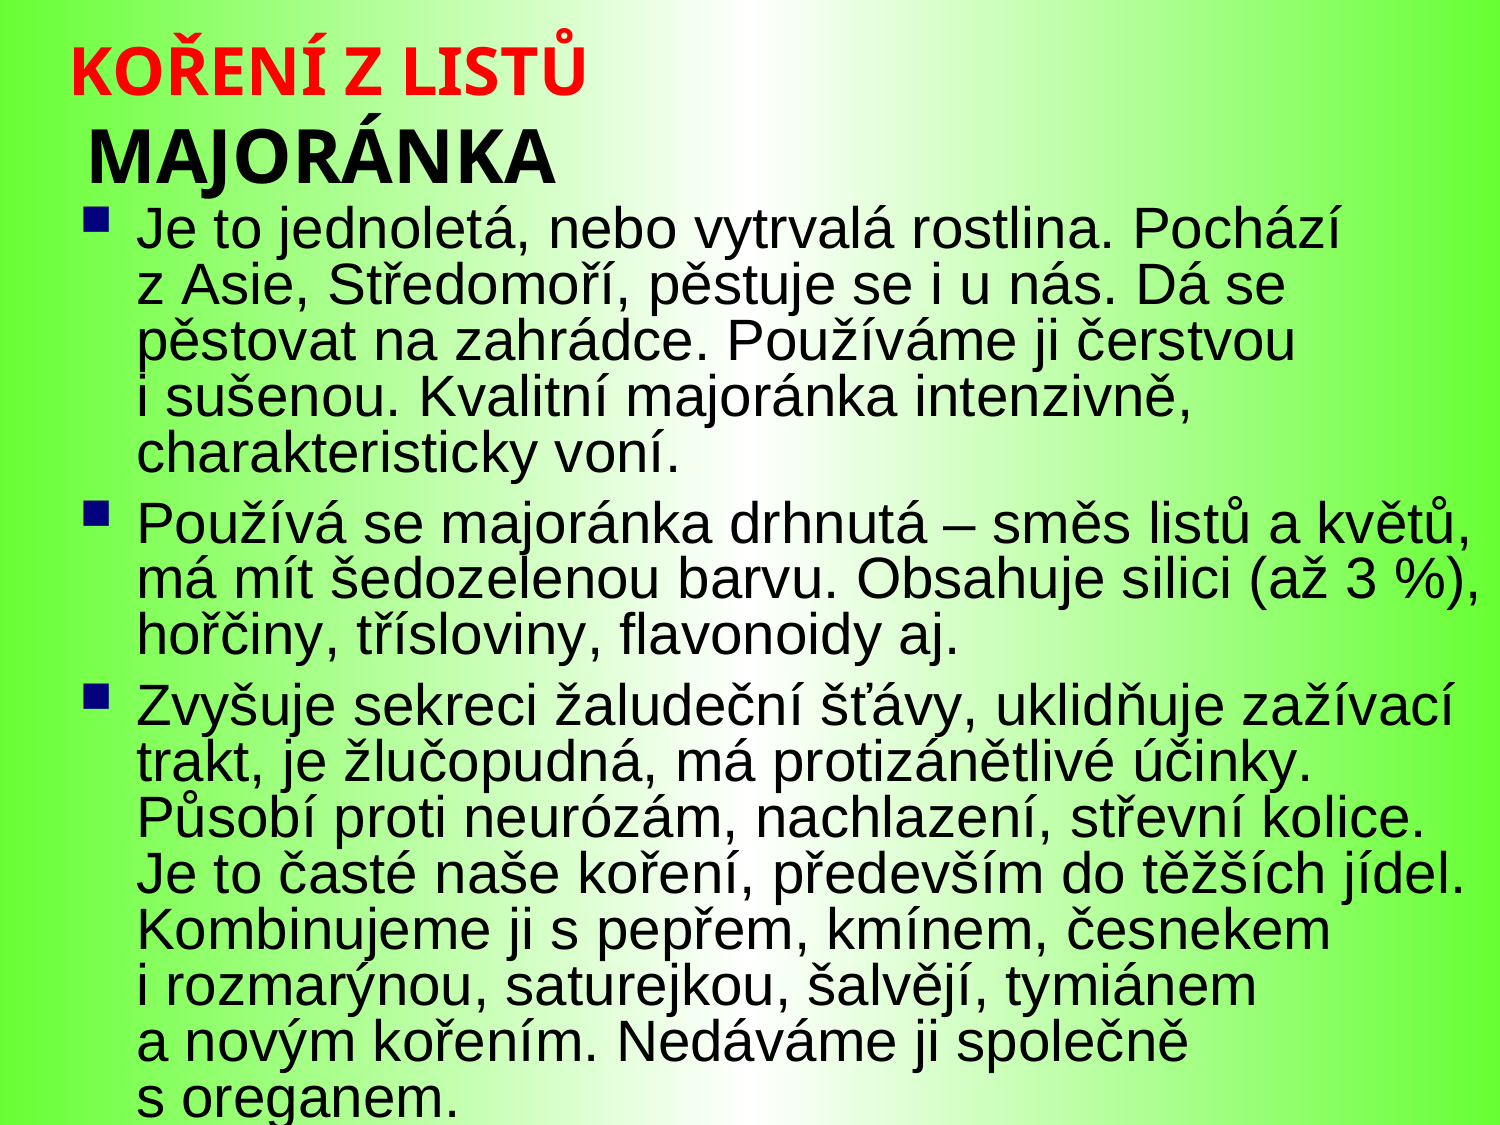

# KOŘENÍ Z LISTŮ MAJORÁNKA
Je to jednoletá, nebo vytrvalá rostlina. Pochází
z Asie, Středomoří, pěstuje se i u nás. Dá se pěstovat na zahrádce. Používáme ji čerstvou
i sušenou. Kvalitní majoránka intenzivně, charakteristicky voní.
Používá se majoránka drhnutá – směs listů a květů, má mít šedozelenou barvu. Obsahuje silici (až 3 %), hořčiny, třísloviny, flavonoidy aj.
Zvyšuje sekreci žaludeční šťávy, uklidňuje zažívací trakt, je žlučopudná, má protizánětlivé účinky. Působí proti neurózám, nachlazení, střevní kolice. Je to časté naše koření, především do těžších jídel. Kombinujeme ji s pepřem, kmínem, česnekem
i rozmarýnou, saturejkou, šalvějí, tymiánem
a novým kořením. Nedáváme ji společně
s oreganem.